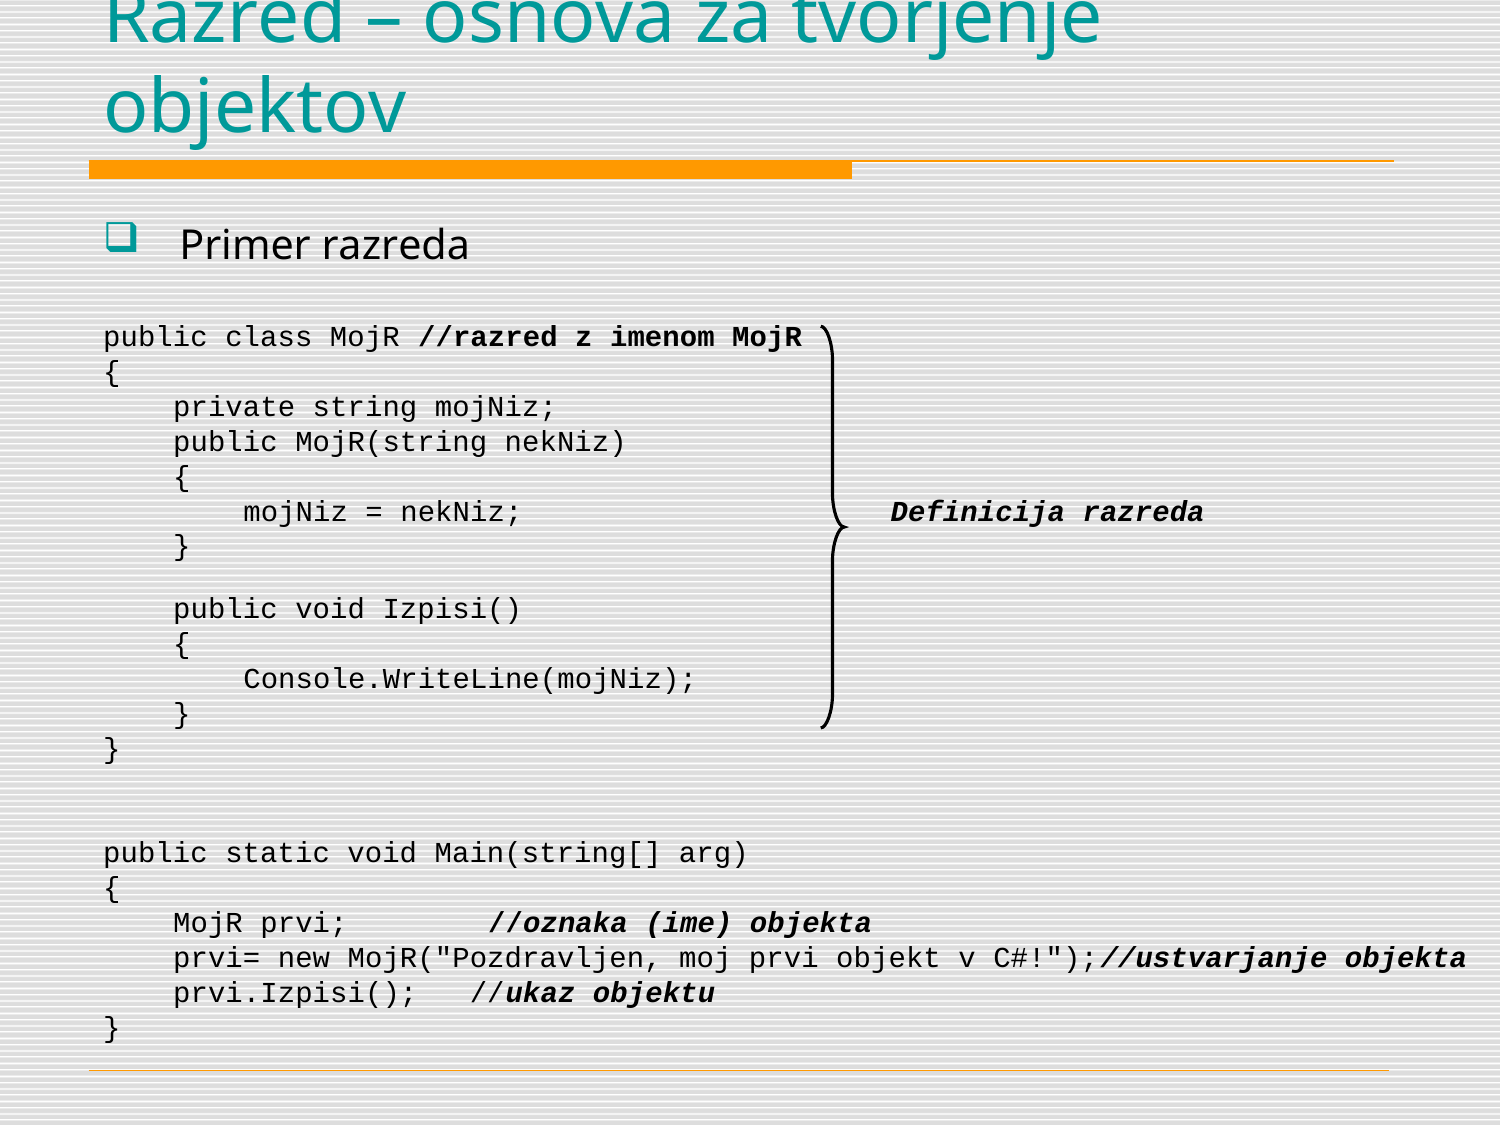

# Razred – osnova za tvorjenje objektov
Primer razreda
public class MojR //razred z imenom MojR
{
 private string mojNiz;
 public MojR(string nekNiz)
 {
 mojNiz = nekNiz; Definicija razreda
 }
 public void Izpisi()
 {
 Console.WriteLine(mojNiz);
 }
}
public static void Main(string[] arg)
{
 MojR prvi; //oznaka (ime) objekta
 prvi= new MojR("Pozdravljen, moj prvi objekt v C#!");//ustvarjanje objekta
 prvi.Izpisi(); //ukaz objektu
}